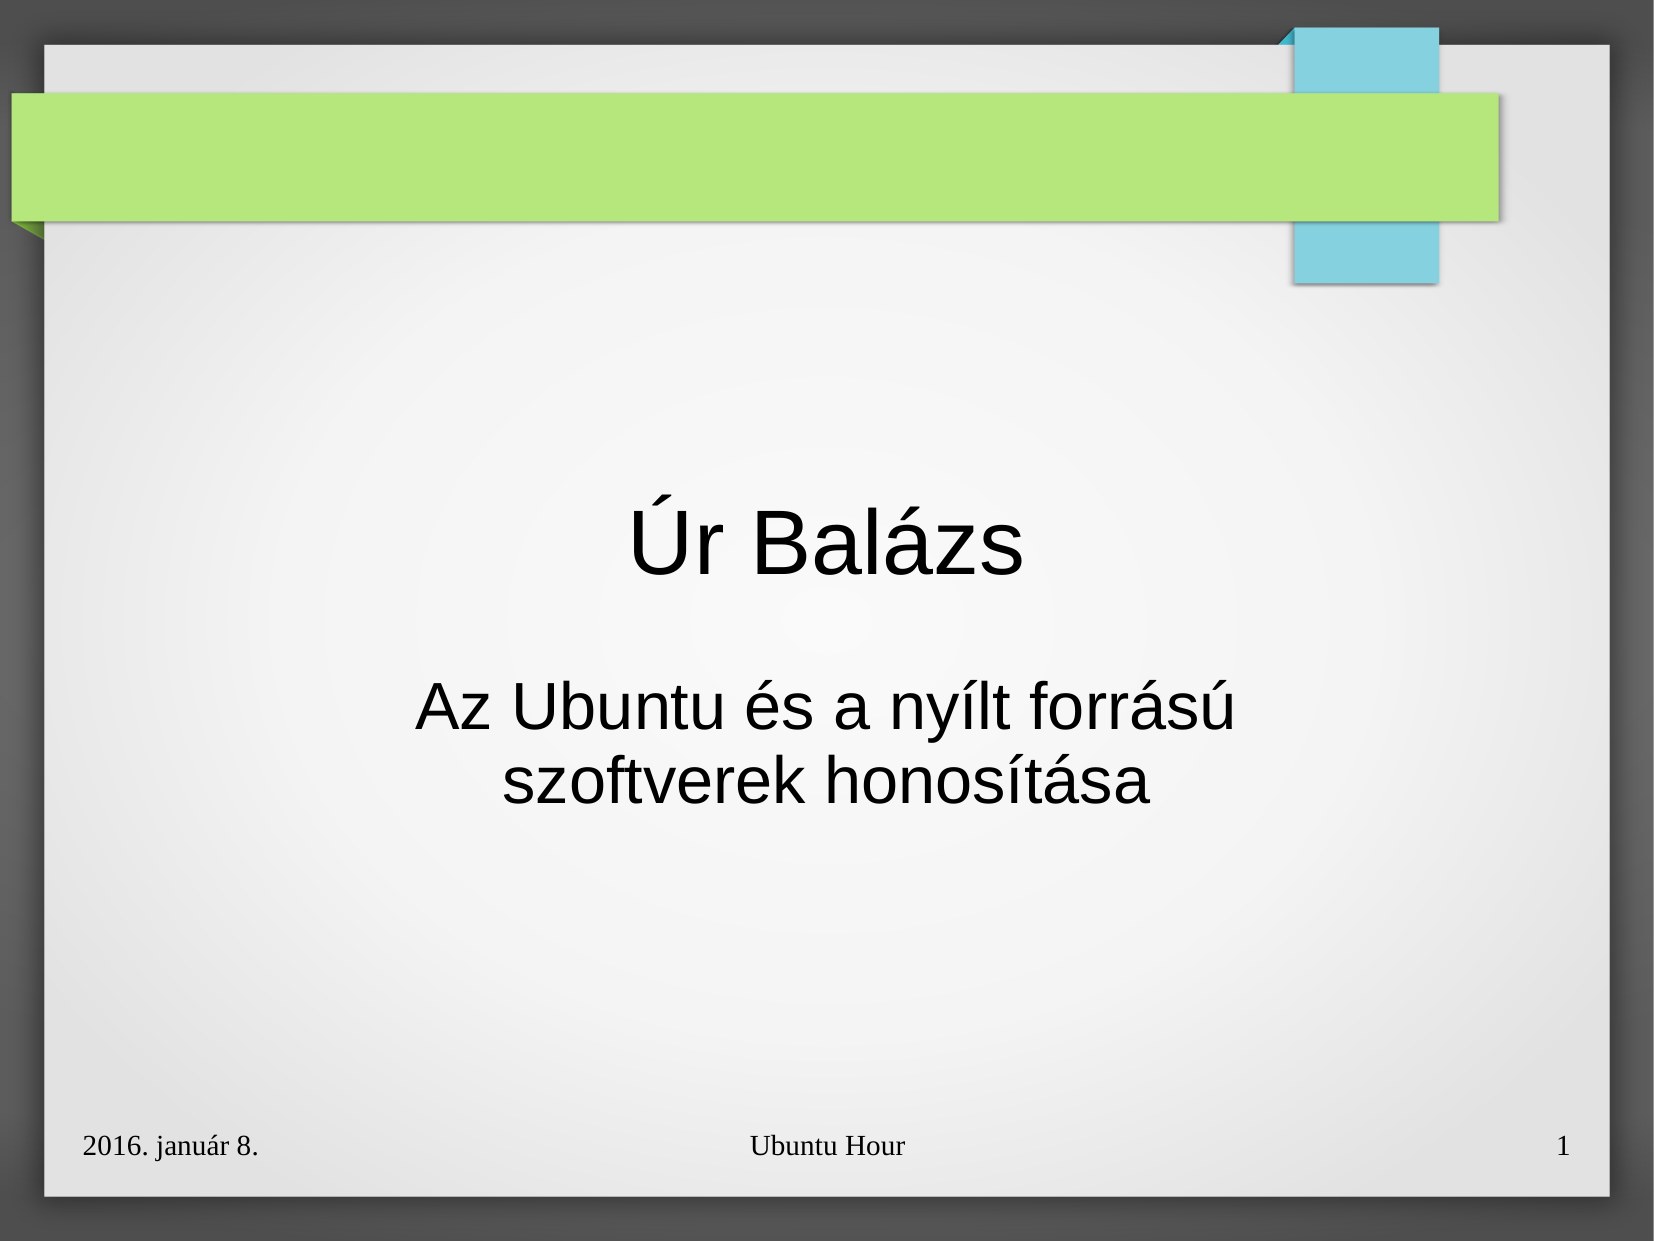

#
Úr Balázs
Az Ubuntu és a nyílt forrású
szoftverek honosítása
2016. január 8.
Ubuntu Hour
1